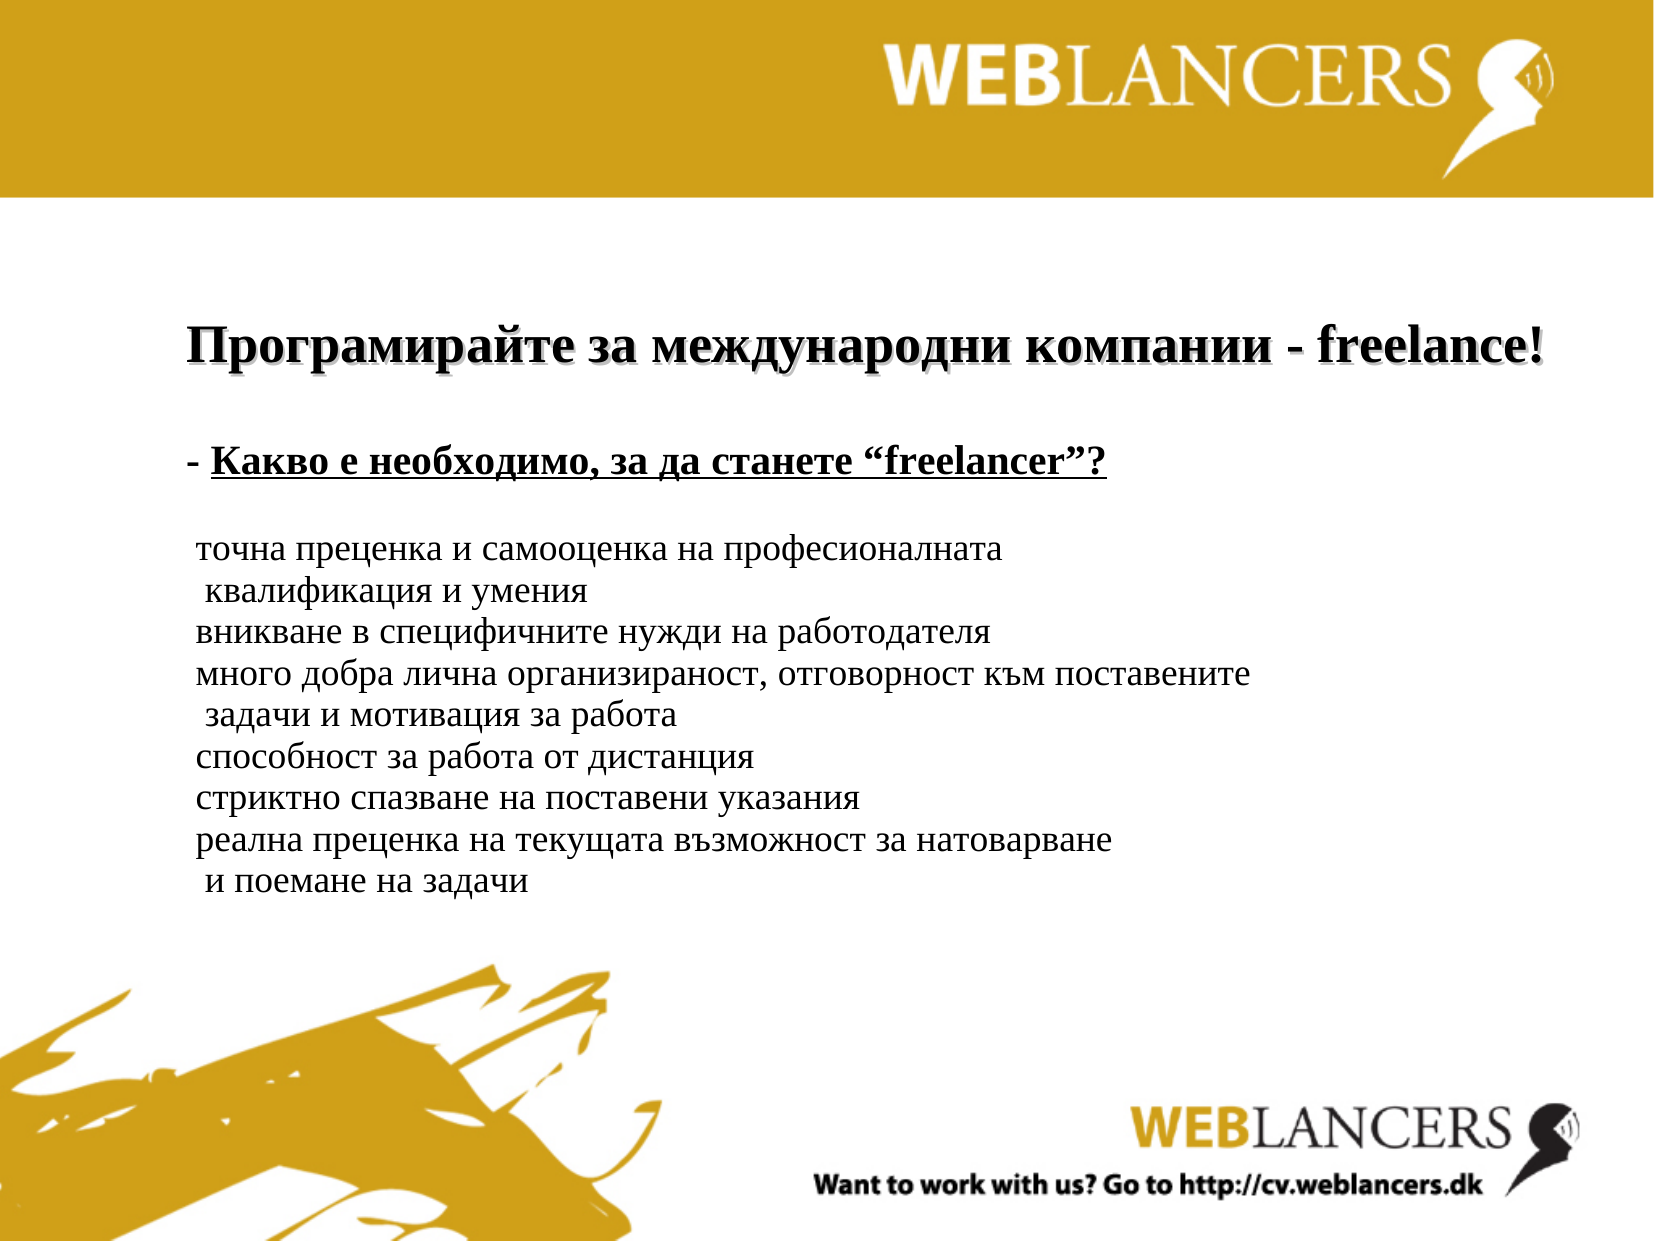

Програмирайте за международни компании - freelance!
- Какво е необходимо, за да станете “freelancer”?
 точна преценка и самооценка на професионалната
 квалификация и умения
 вникване в специфичните нужди на работодателя
 много добра лична организираност, отговорност към поставените
 задачи и мотивация за работа
 способност за работа от дистанция
 стриктно спазване на поставени указания
 реална преценка на текущата възможност за натоварване
 и поемане на задачи